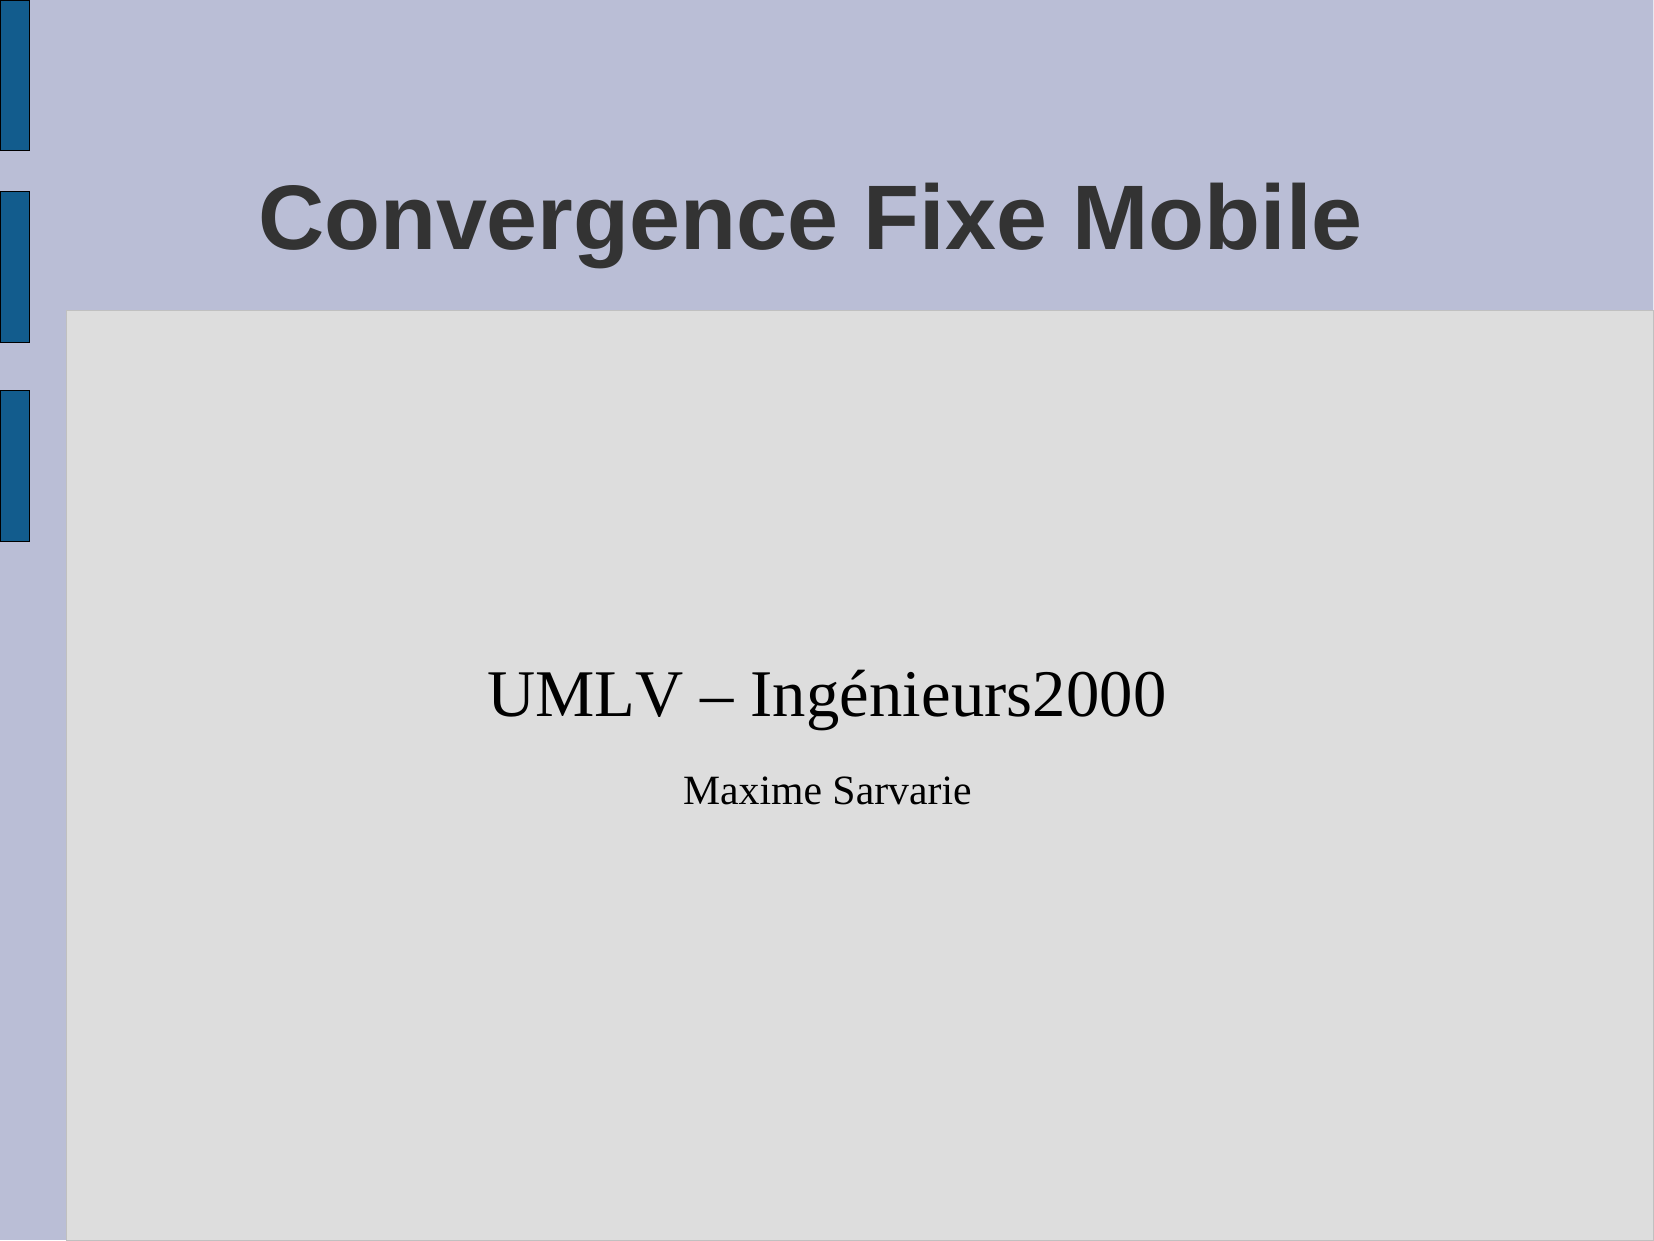

# Convergence Fixe Mobile
UMLV – Ingénieurs2000
Maxime Sarvarie